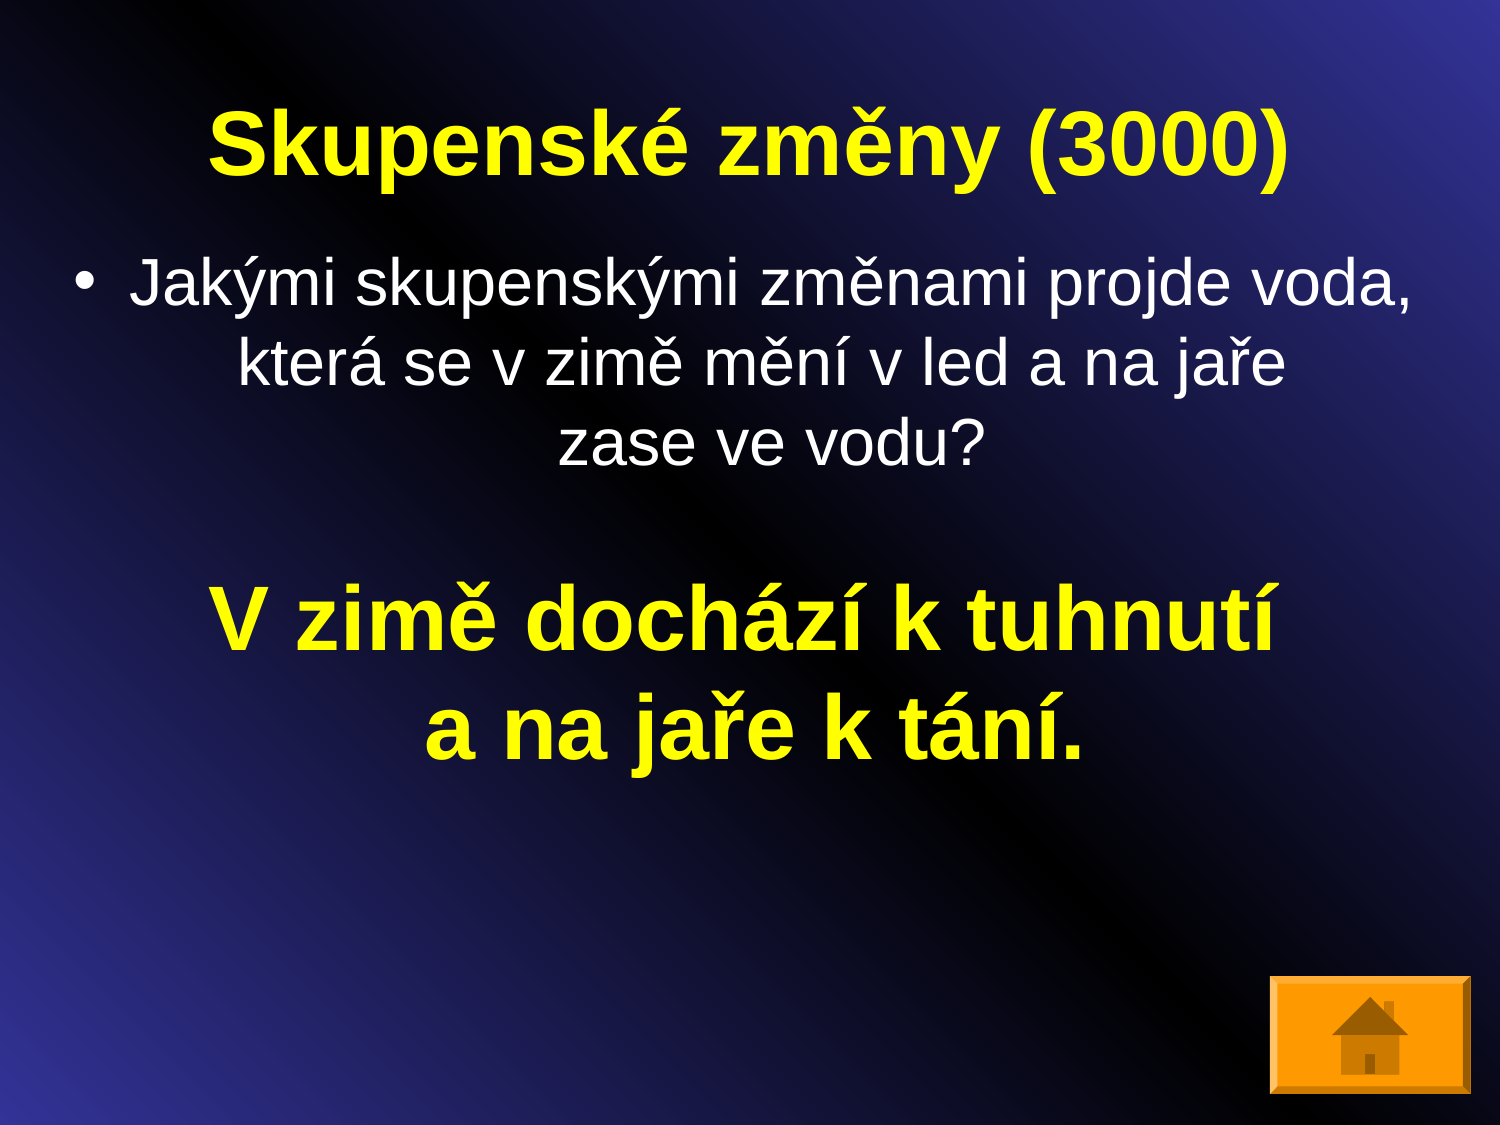

# Skupenské změny (3000)
Jakými skupenskými změnami projde voda, která se v zimě mění v led a na jaře
zase ve vodu?
V zimě dochází k tuhnutí
a na jaře k tání.